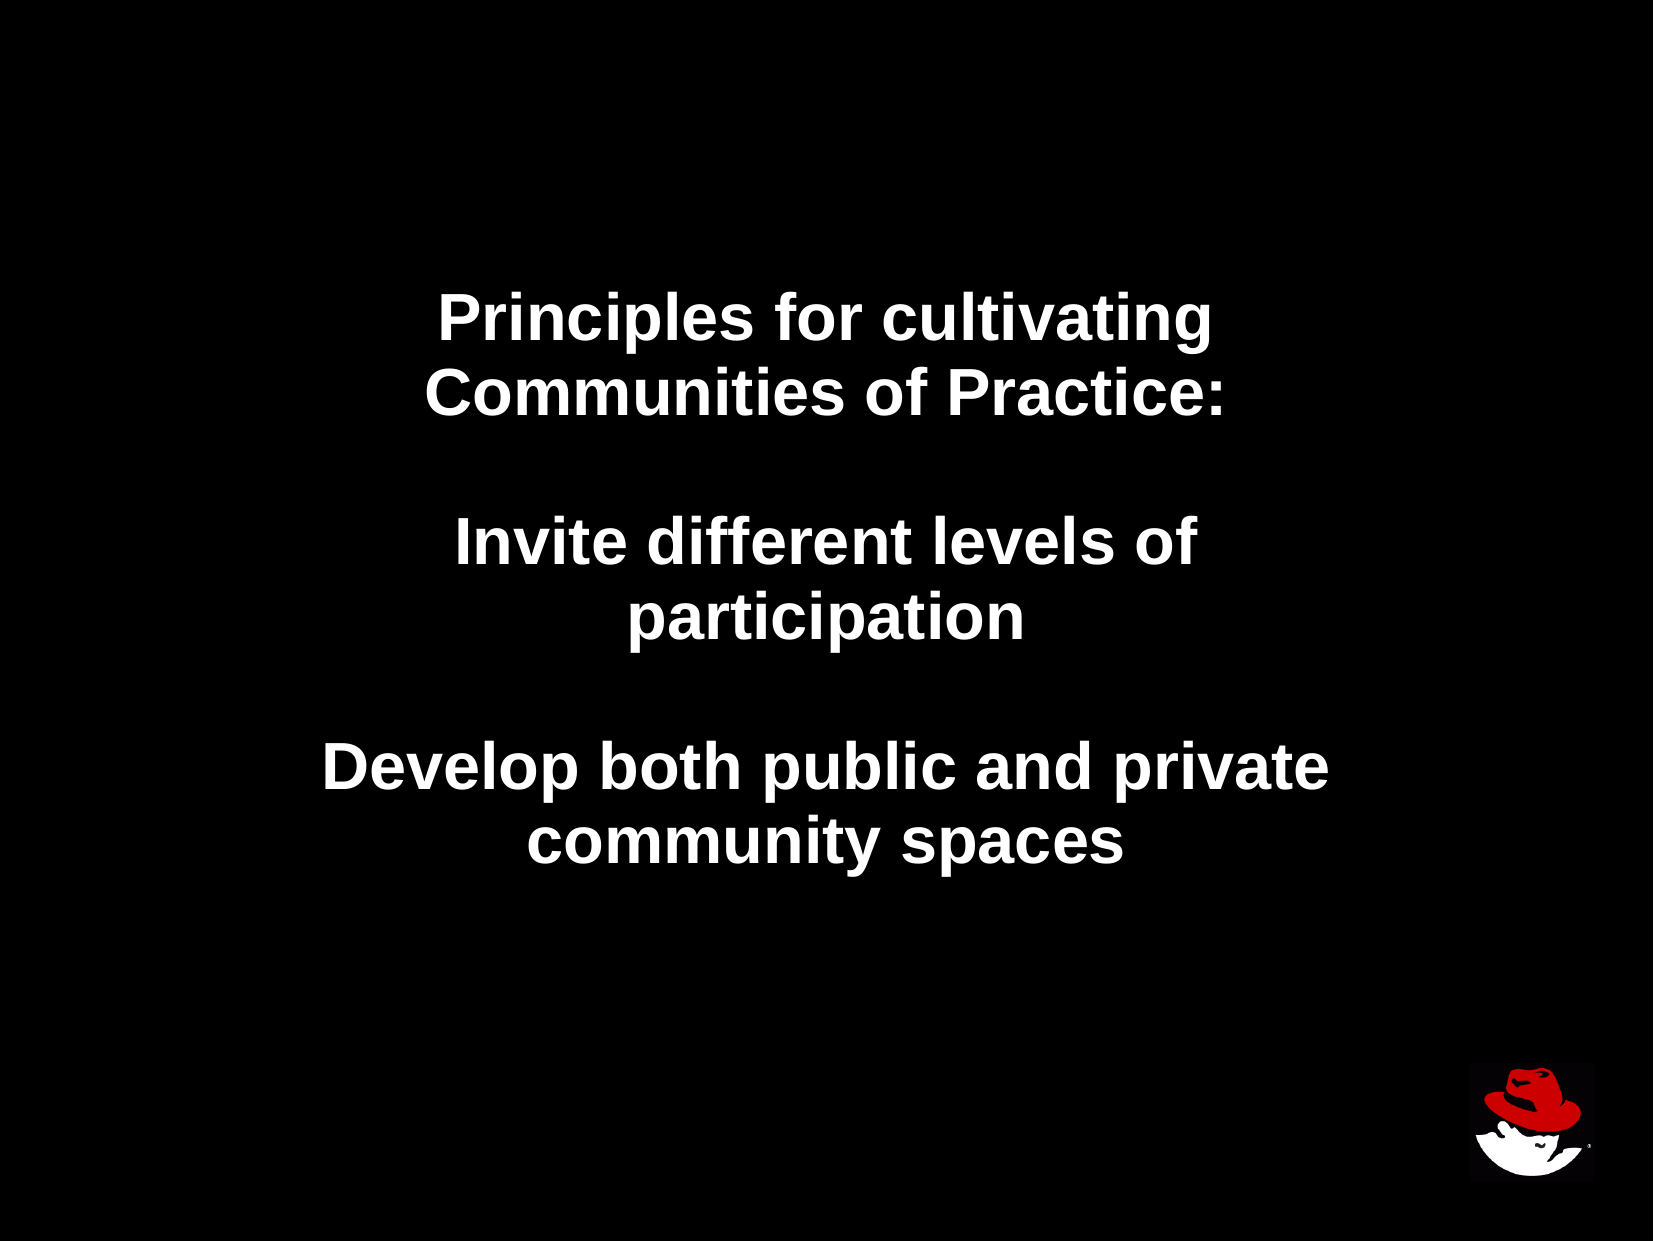

# Principles for cultivating
Communities of Practice:
Invite different levels of
participation
Develop both public and private
community spaces